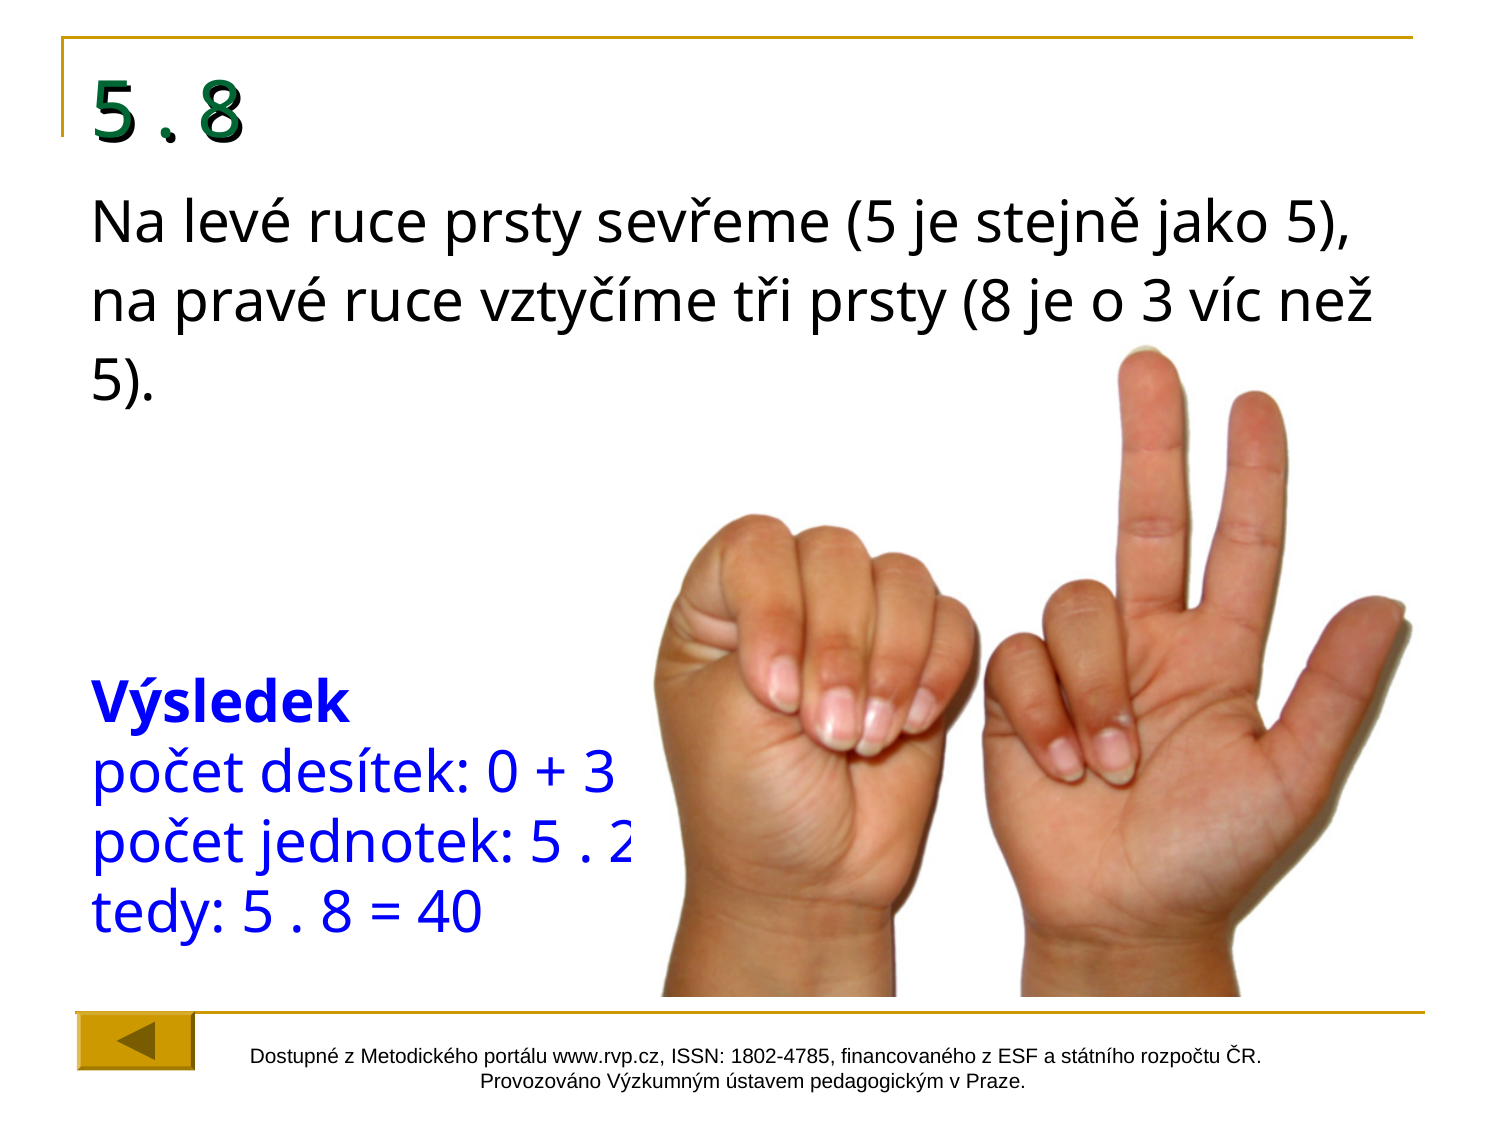

# 5 . 8
Na levé ruce prsty sevřeme (5 je stejně jako 5), na pravé ruce vztyčíme tři prsty (8 je o 3 víc než 5).
Výsledek
počet desítek: 0 + 3
počet jednotek: 5 . 2
tedy: 5 . 8 = 40